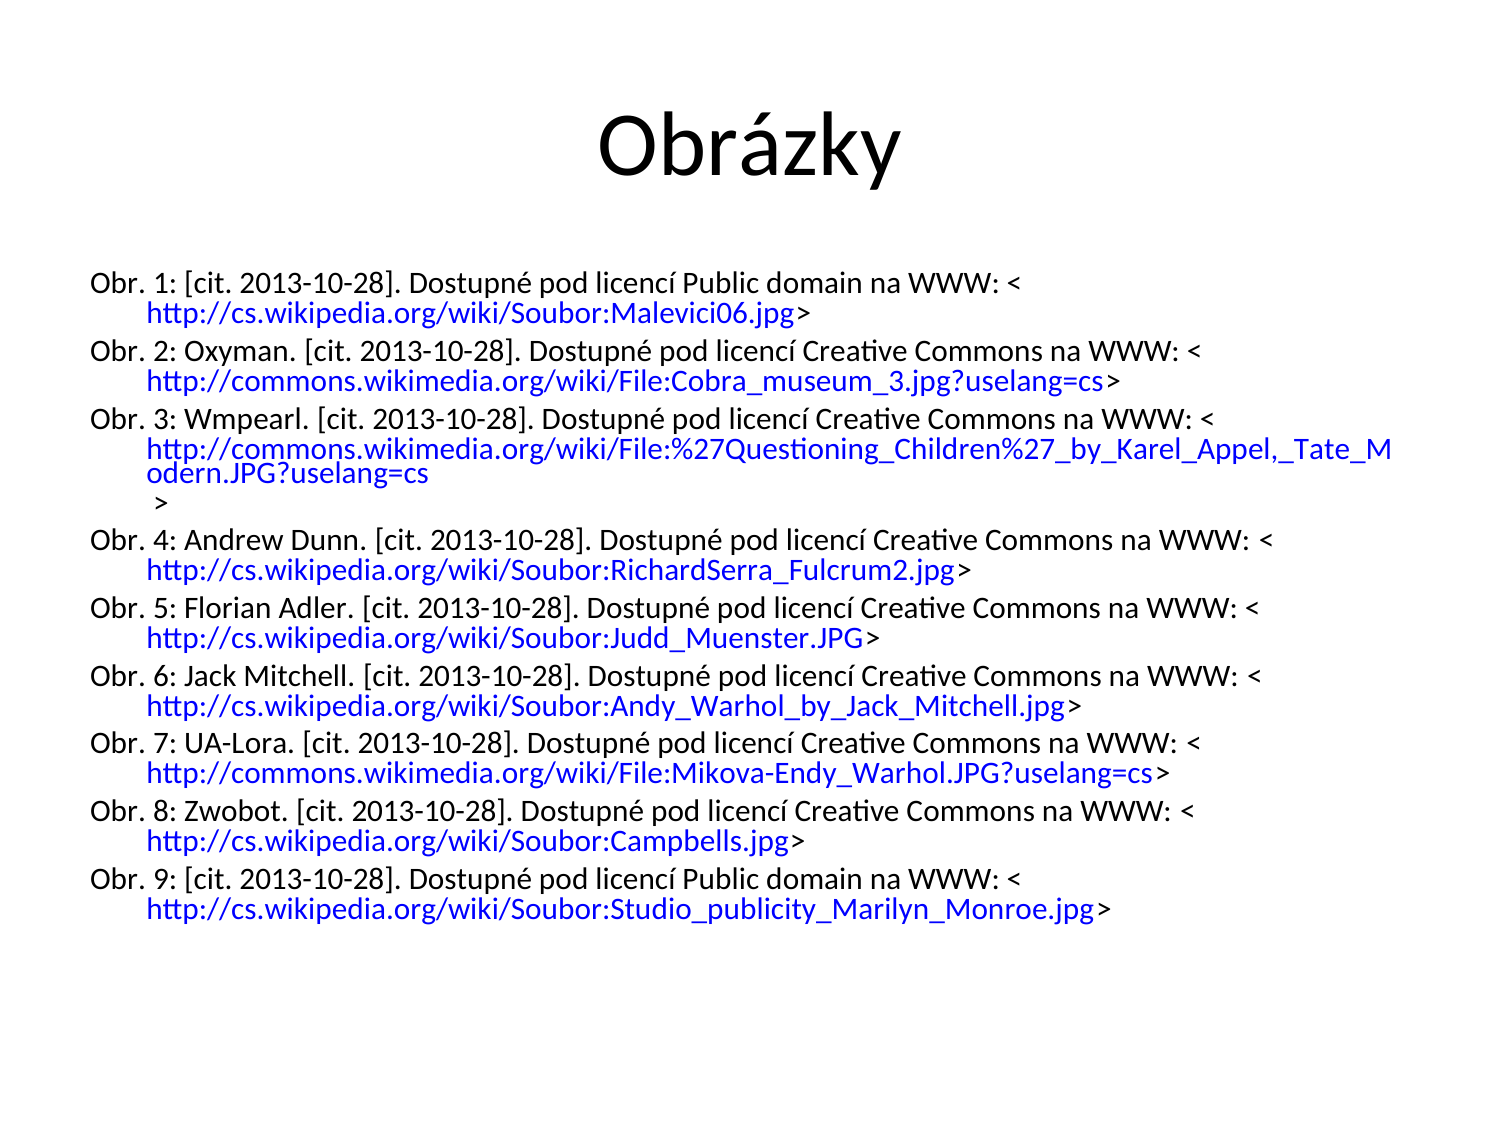

# Obrázky
Obr. 1: [cit. 2013-10-28]. Dostupné pod licencí Public domain na WWW: <http://cs.wikipedia.org/wiki/Soubor:Malevici06.jpg>
Obr. 2: Oxyman. [cit. 2013-10-28]. Dostupné pod licencí Creative Commons na WWW: <http://commons.wikimedia.org/wiki/File:Cobra_museum_3.jpg?uselang=cs>
Obr. 3: Wmpearl. [cit. 2013-10-28]. Dostupné pod licencí Creative Commons na WWW: <http://commons.wikimedia.org/wiki/File:%27Questioning_Children%27_by_Karel_Appel,_Tate_Modern.JPG?uselang=cs >
Obr. 4: Andrew Dunn. [cit. 2013-10-28]. Dostupné pod licencí Creative Commons na WWW: <http://cs.wikipedia.org/wiki/Soubor:RichardSerra_Fulcrum2.jpg>
Obr. 5: Florian Adler. [cit. 2013-10-28]. Dostupné pod licencí Creative Commons na WWW: <http://cs.wikipedia.org/wiki/Soubor:Judd_Muenster.JPG>
Obr. 6: Jack Mitchell. [cit. 2013-10-28]. Dostupné pod licencí Creative Commons na WWW: <http://cs.wikipedia.org/wiki/Soubor:Andy_Warhol_by_Jack_Mitchell.jpg>
Obr. 7: UA-Lora. [cit. 2013-10-28]. Dostupné pod licencí Creative Commons na WWW: <http://commons.wikimedia.org/wiki/File:Mikova-Endy_Warhol.JPG?uselang=cs>
Obr. 8: Zwobot. [cit. 2013-10-28]. Dostupné pod licencí Creative Commons na WWW: <http://cs.wikipedia.org/wiki/Soubor:Campbells.jpg>
Obr. 9: [cit. 2013-10-28]. Dostupné pod licencí Public domain na WWW: <http://cs.wikipedia.org/wiki/Soubor:Studio_publicity_Marilyn_Monroe.jpg>